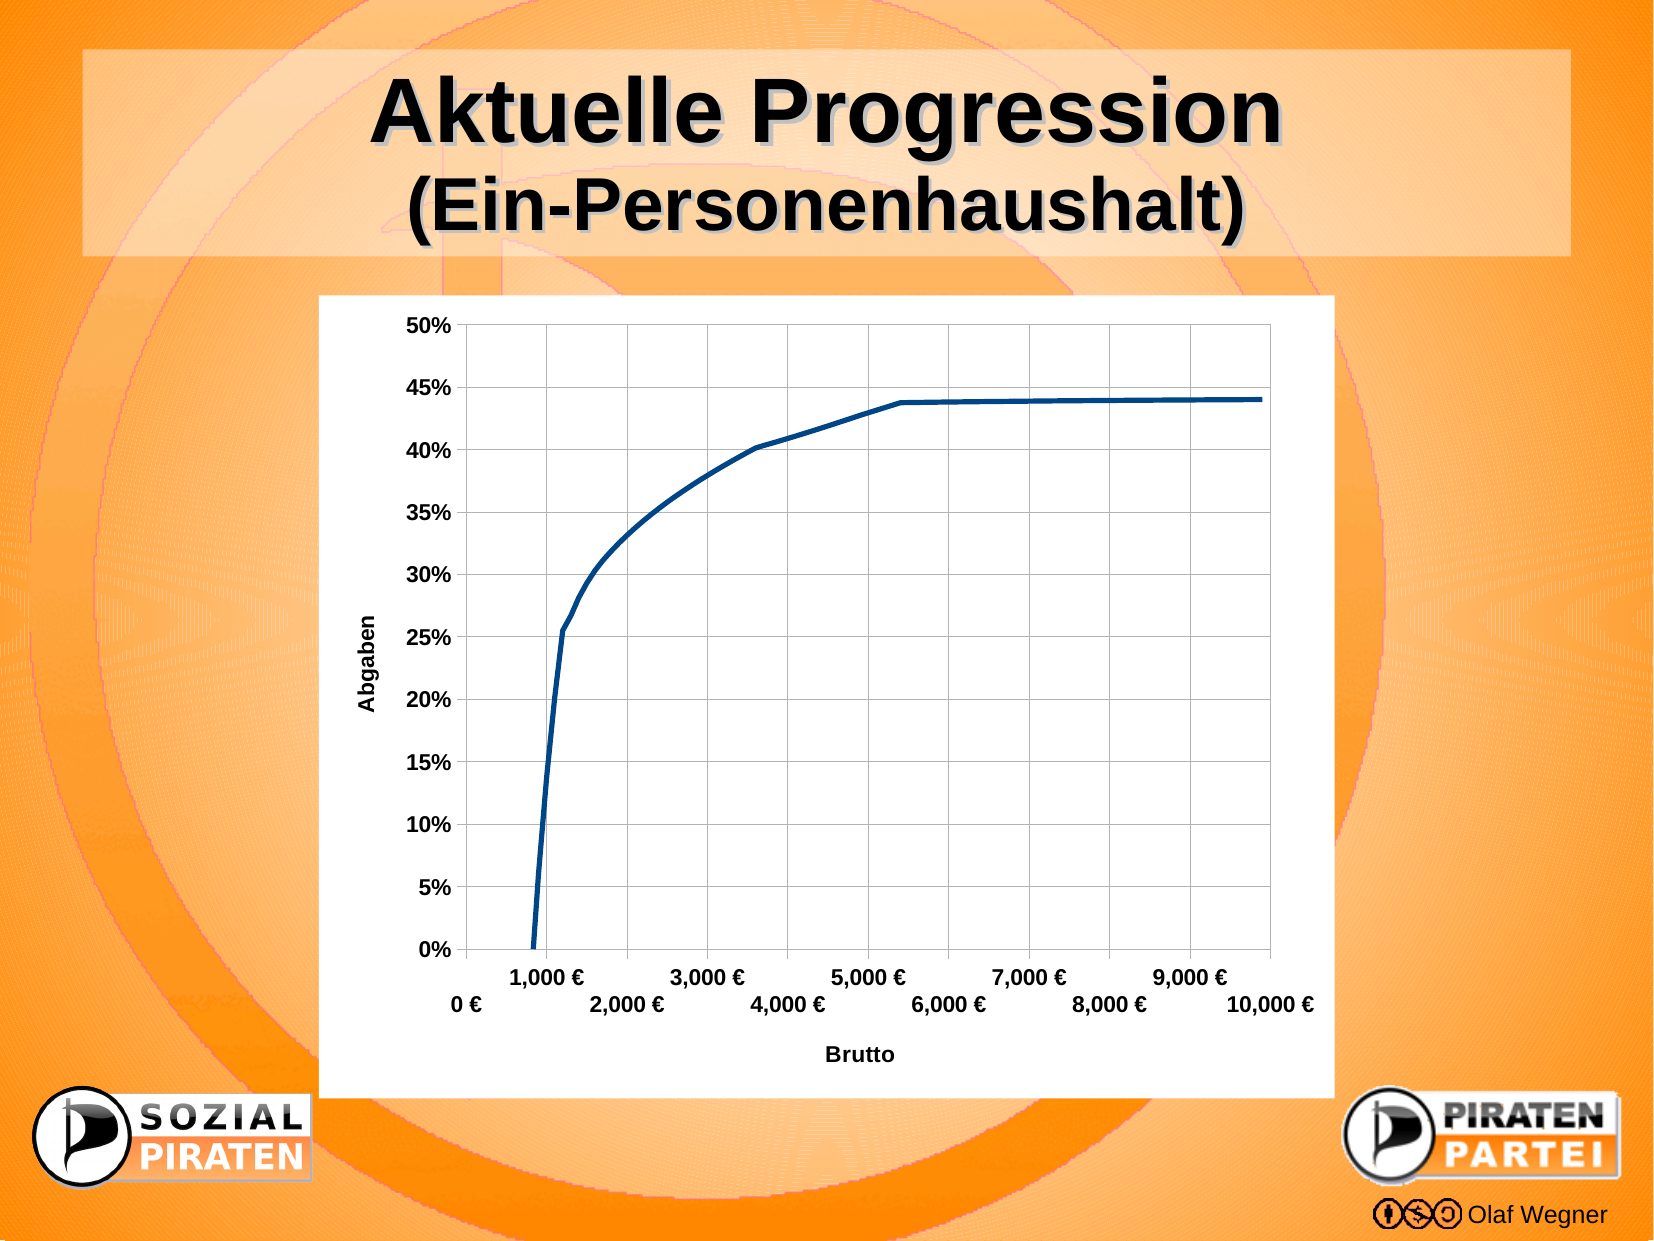

# Aktuelle Progression (Ein-Personenhaushalt)
### Chart
| Category | Heute |
|---|---|
Olaf Wegner